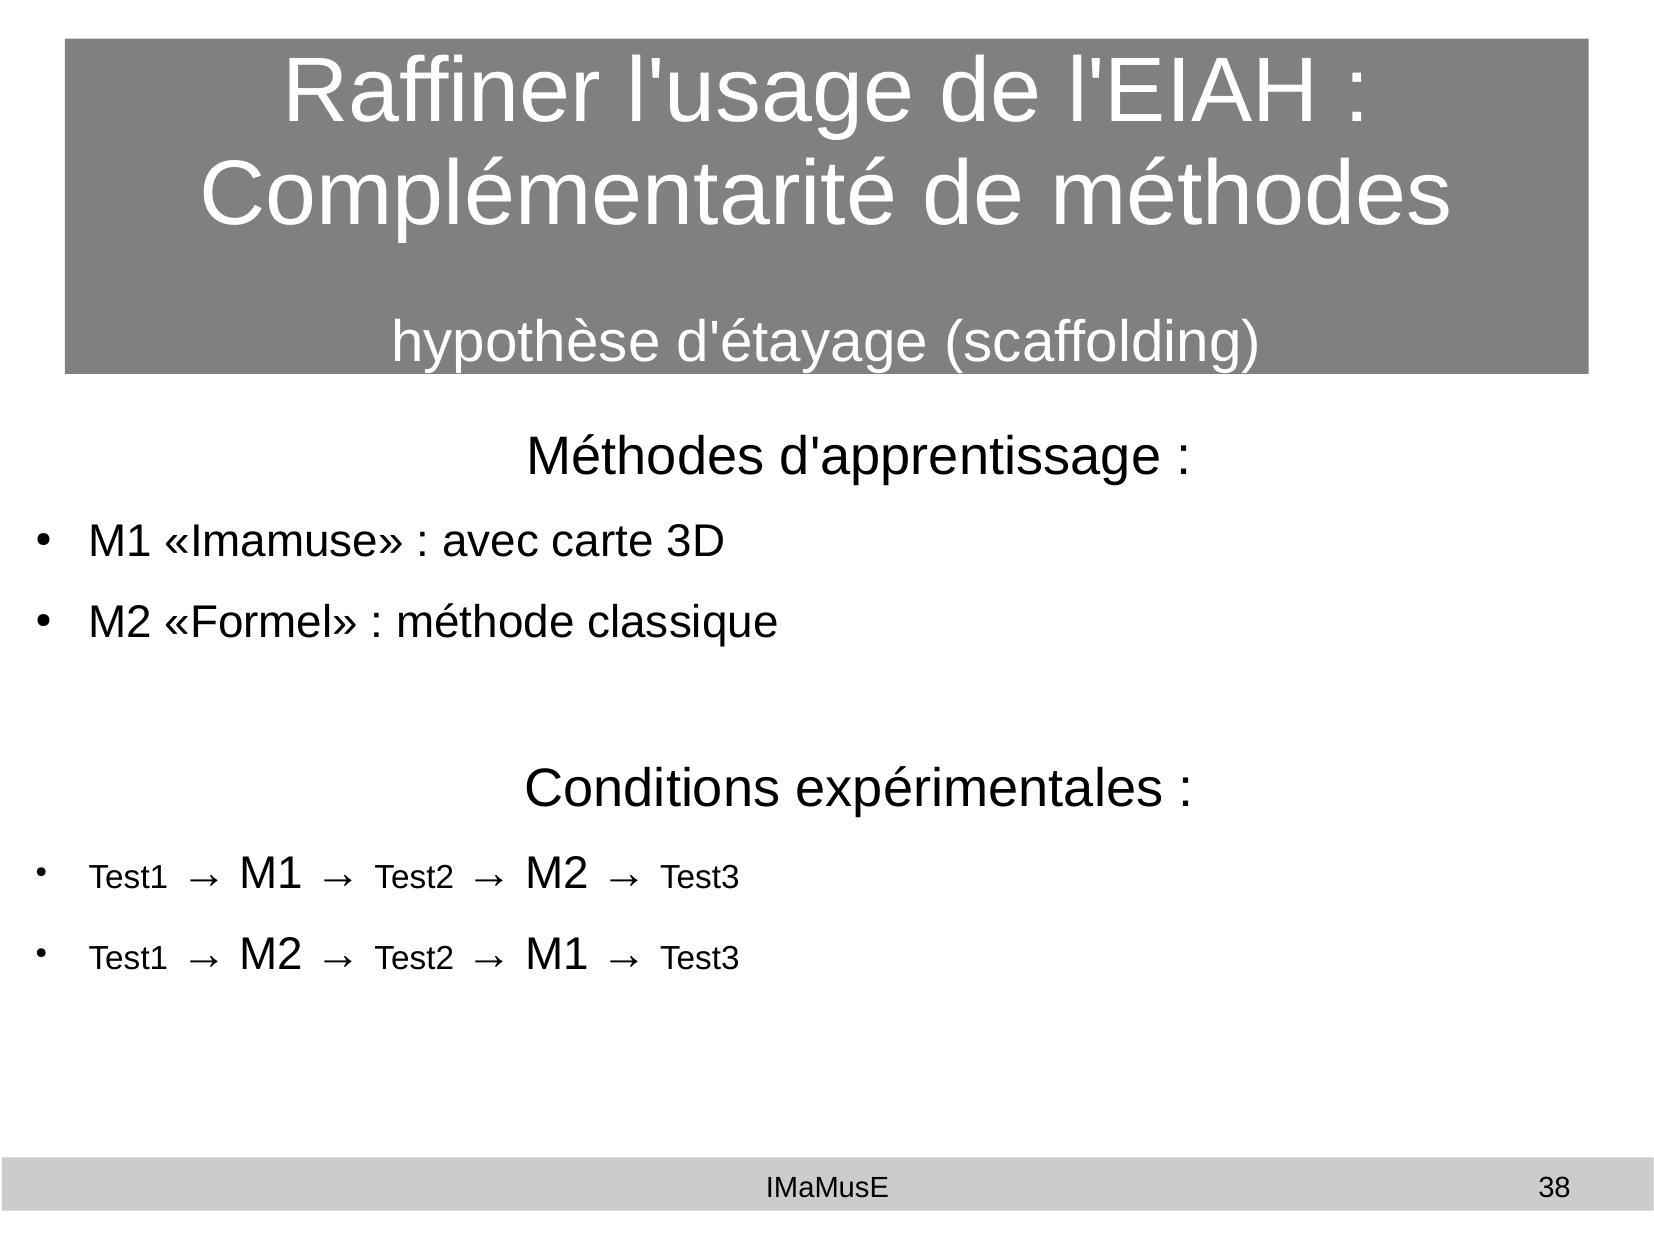

# Raffiner l'usage de l'EIAH : Complémentarité de méthodes hypothèse d'étayage (scaffolding)
Méthodes d'apprentissage :
M1 «Imamuse» : avec carte 3D
M2 «Formel» : méthode classique
Conditions expérimentales :
Test1 → M1 → Test2 → M2 → Test3
Test1 → M2 → Test2 → M1 → Test3
Imamuse
38